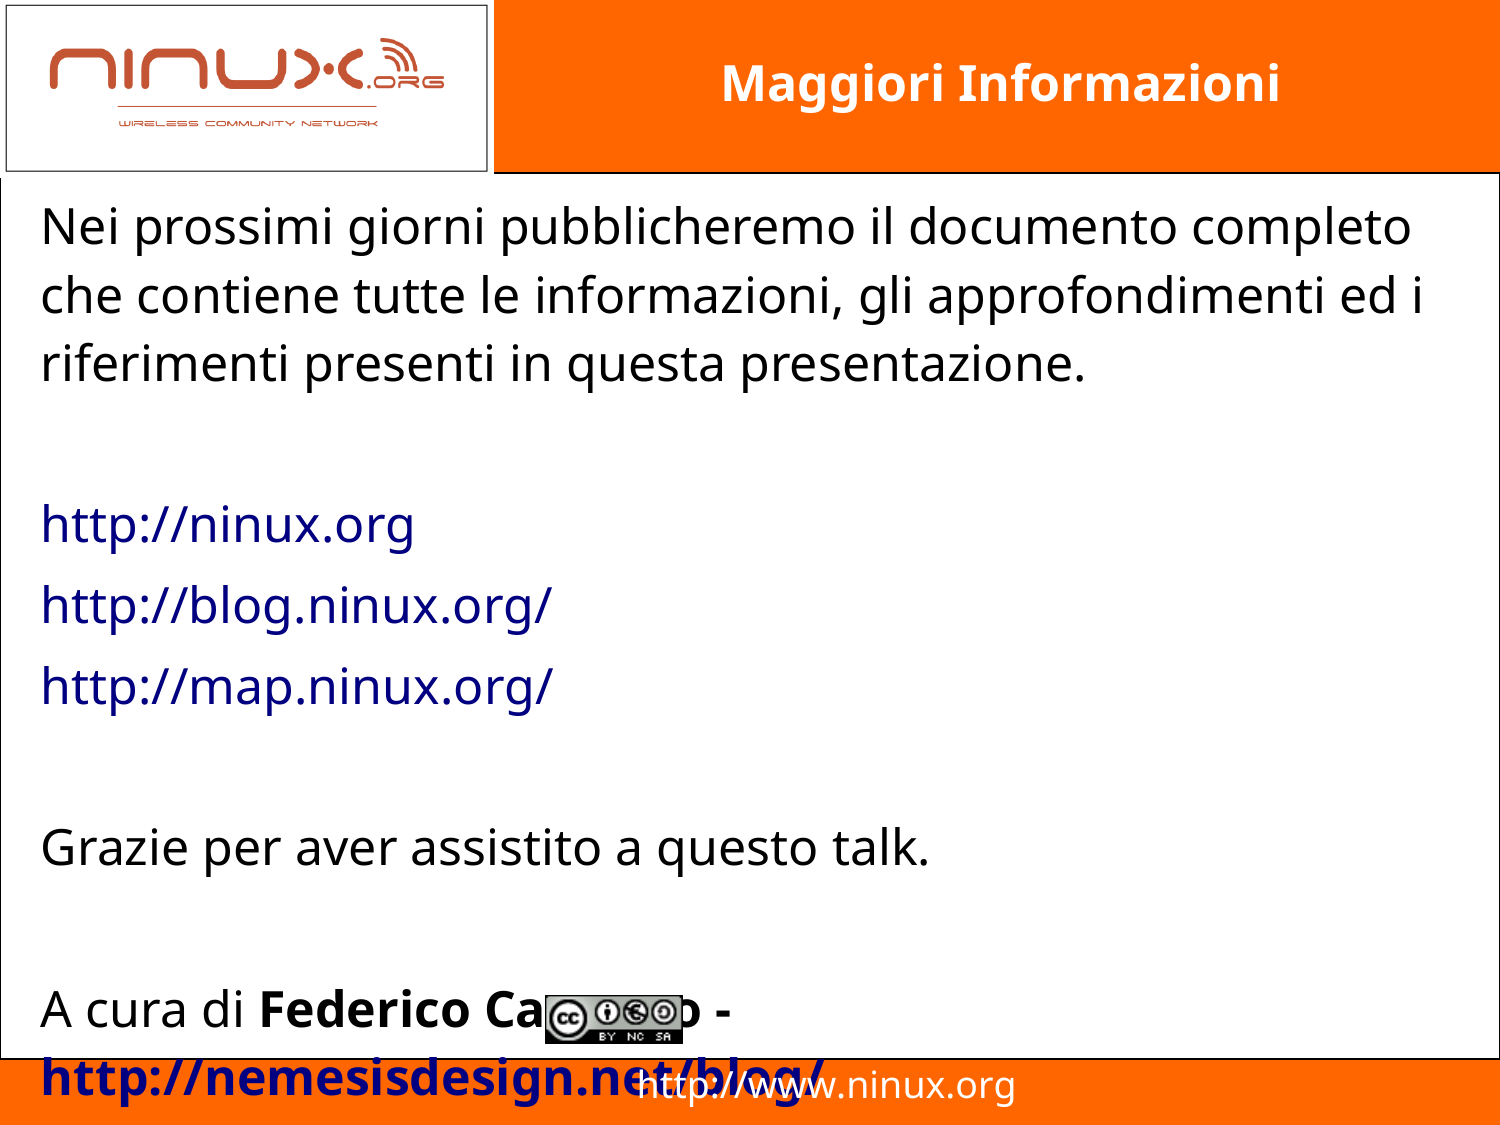

Maggiori Informazioni
# Nei prossimi giorni pubblicheremo il documento completo che contiene tutte le informazioni, gli approfondimenti ed i riferimenti presenti in questa presentazione.
http://ninux.org
http://blog.ninux.org/
http://map.ninux.org/
Grazie per aver assistito a questo talk.
A cura di Federico Capoano - http://nemesisdesign.net/blog/
Licenza: Creative Commons
http://www.ninux.org